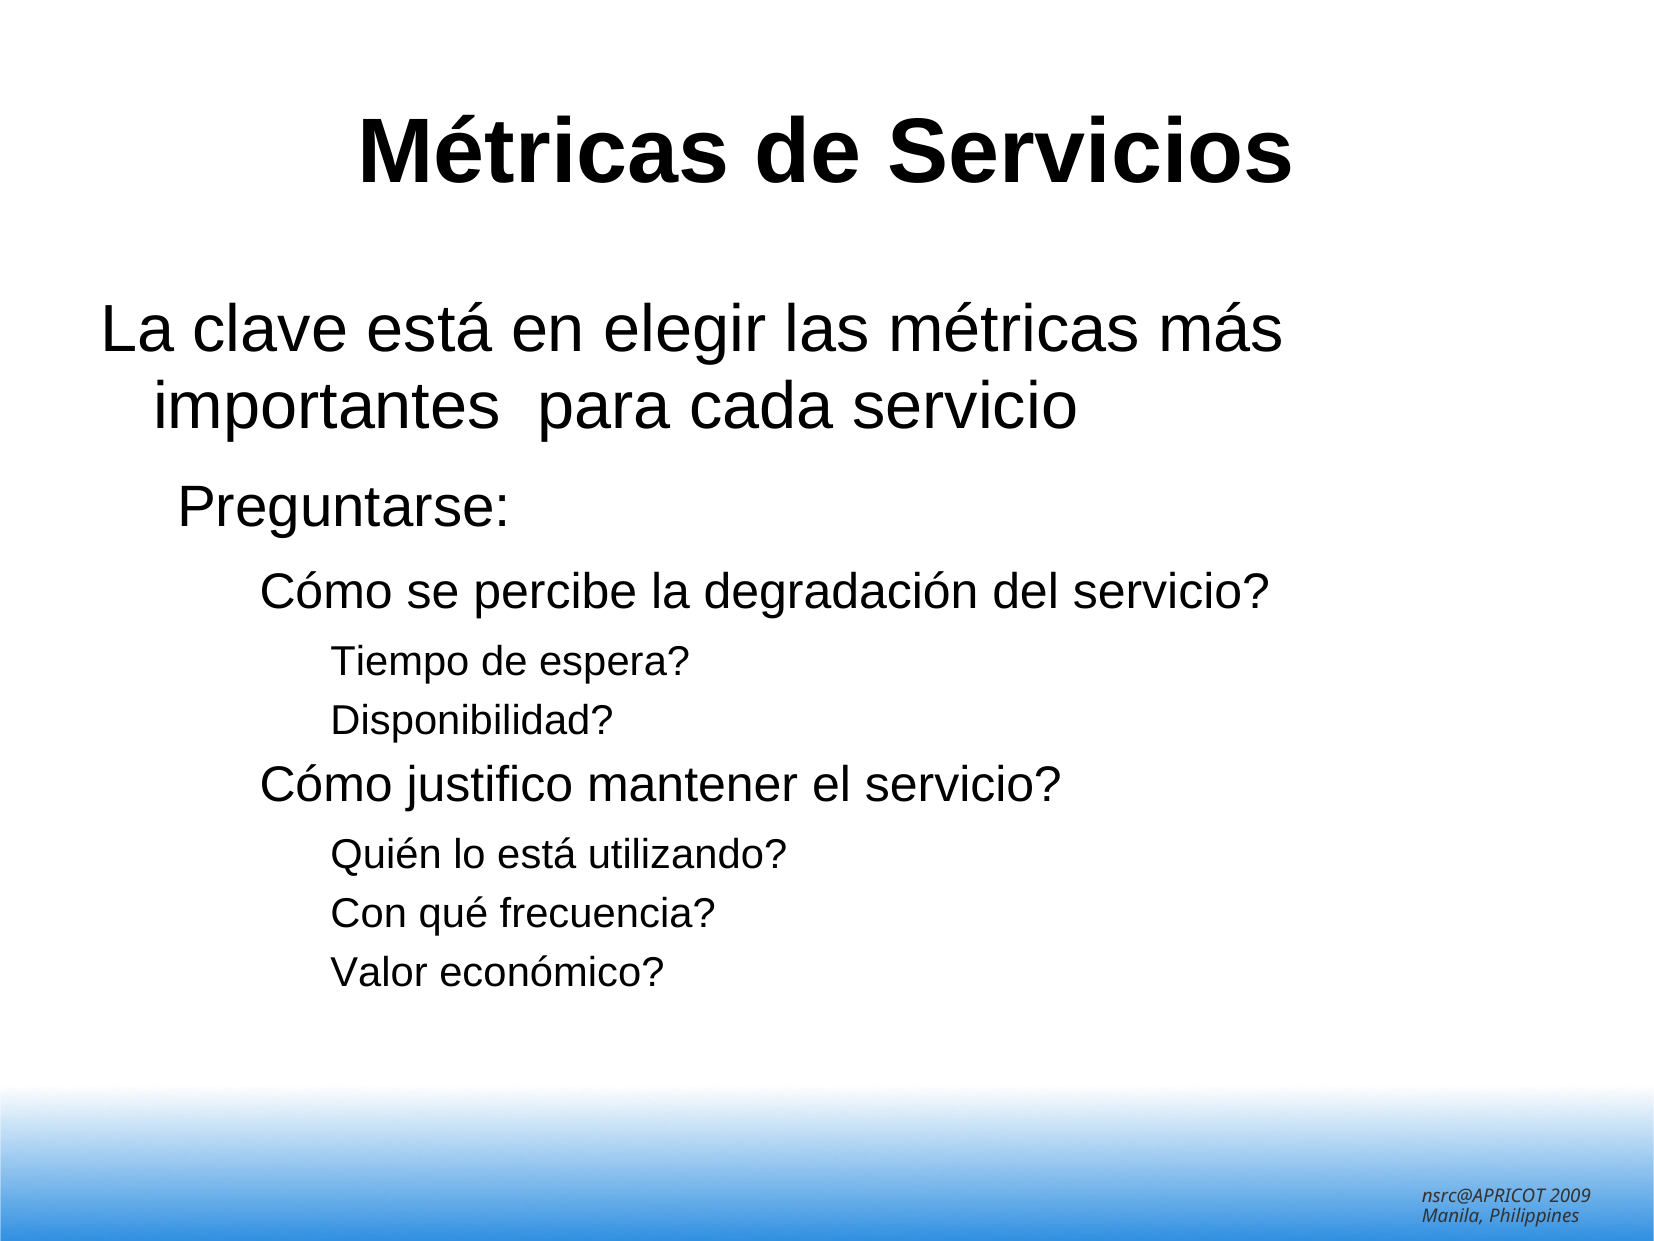

# Métricas de Servicios
La clave está en elegir las métricas más importantes para cada servicio
Preguntarse:
Cómo se percibe la degradación del servicio?
Tiempo de espera?
Disponibilidad?
Cómo justifico mantener el servicio?
Quién lo está utilizando?
Con qué frecuencia?
Valor económico?